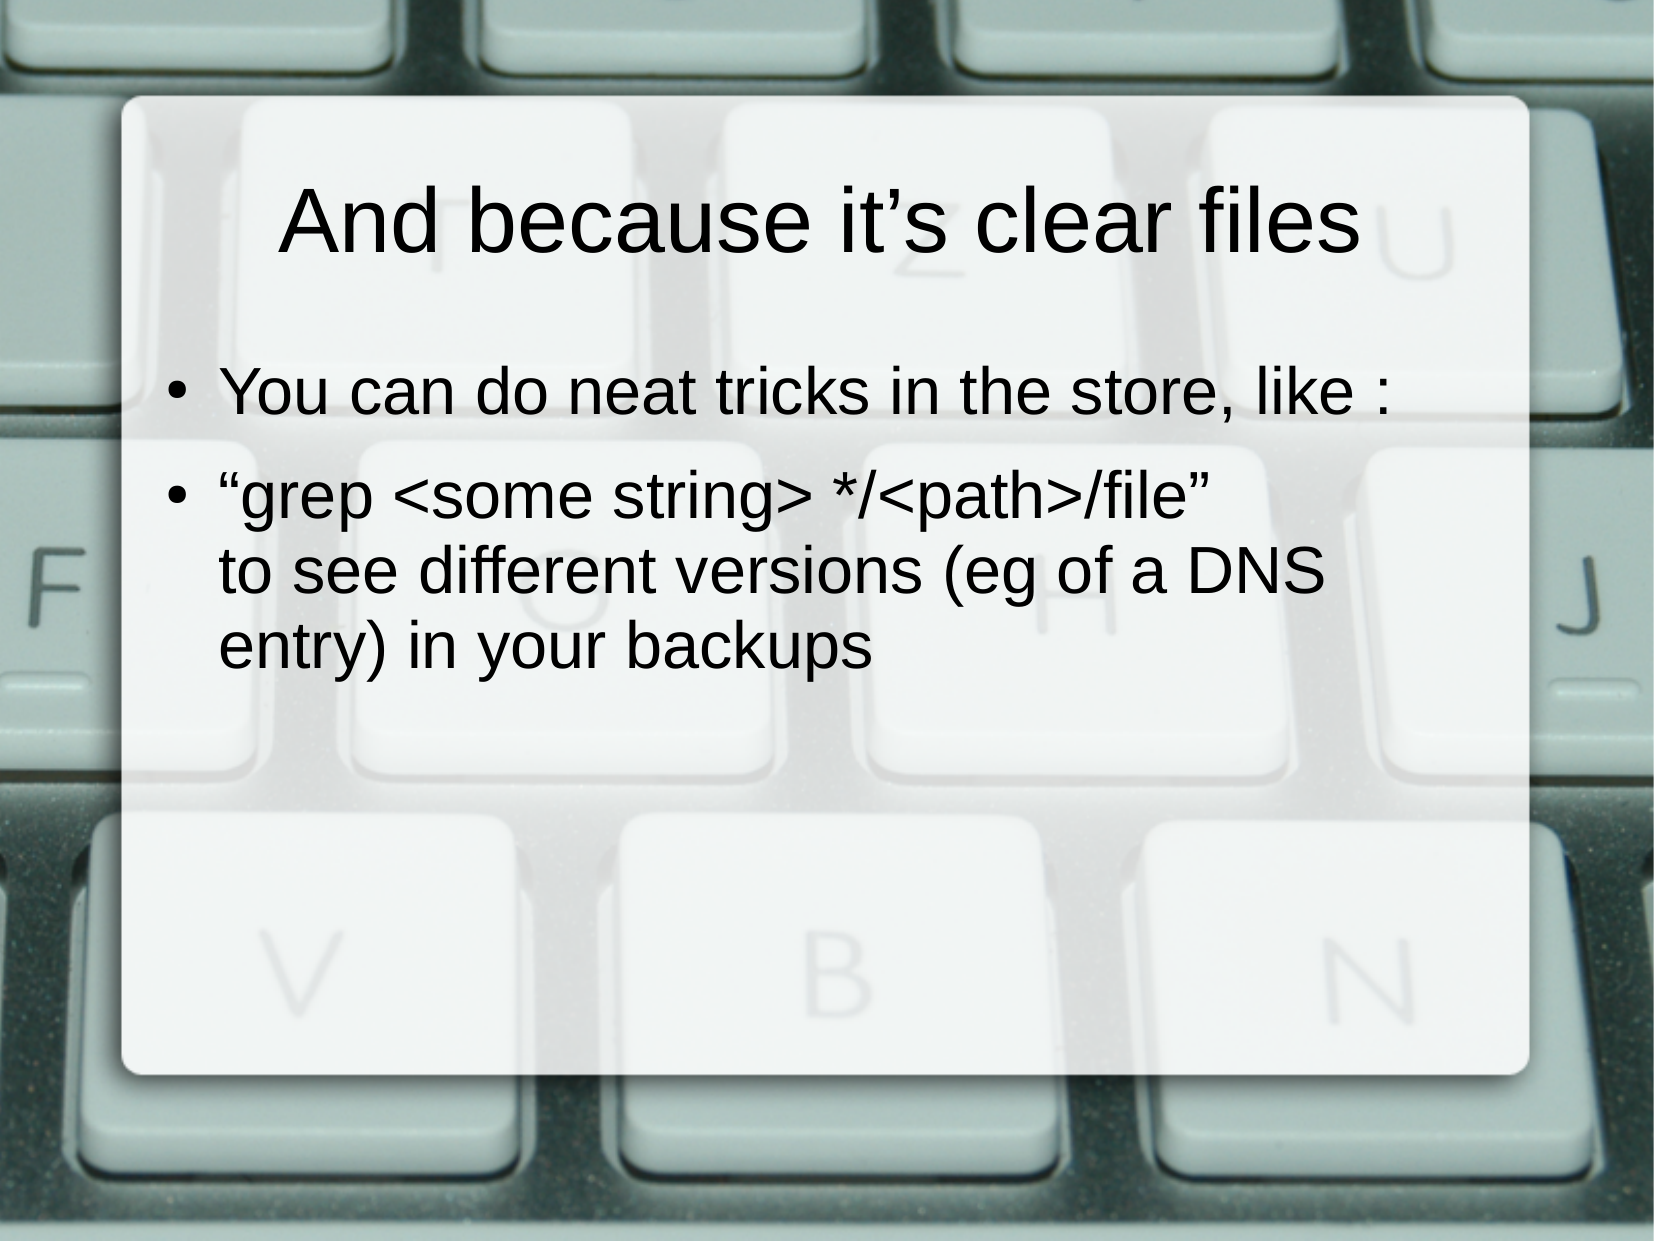

# And because it’s clear files
You can do neat tricks in the store, like :
“grep <some string> */<path>/file”
to see different versions (eg of a DNS entry) in your backups